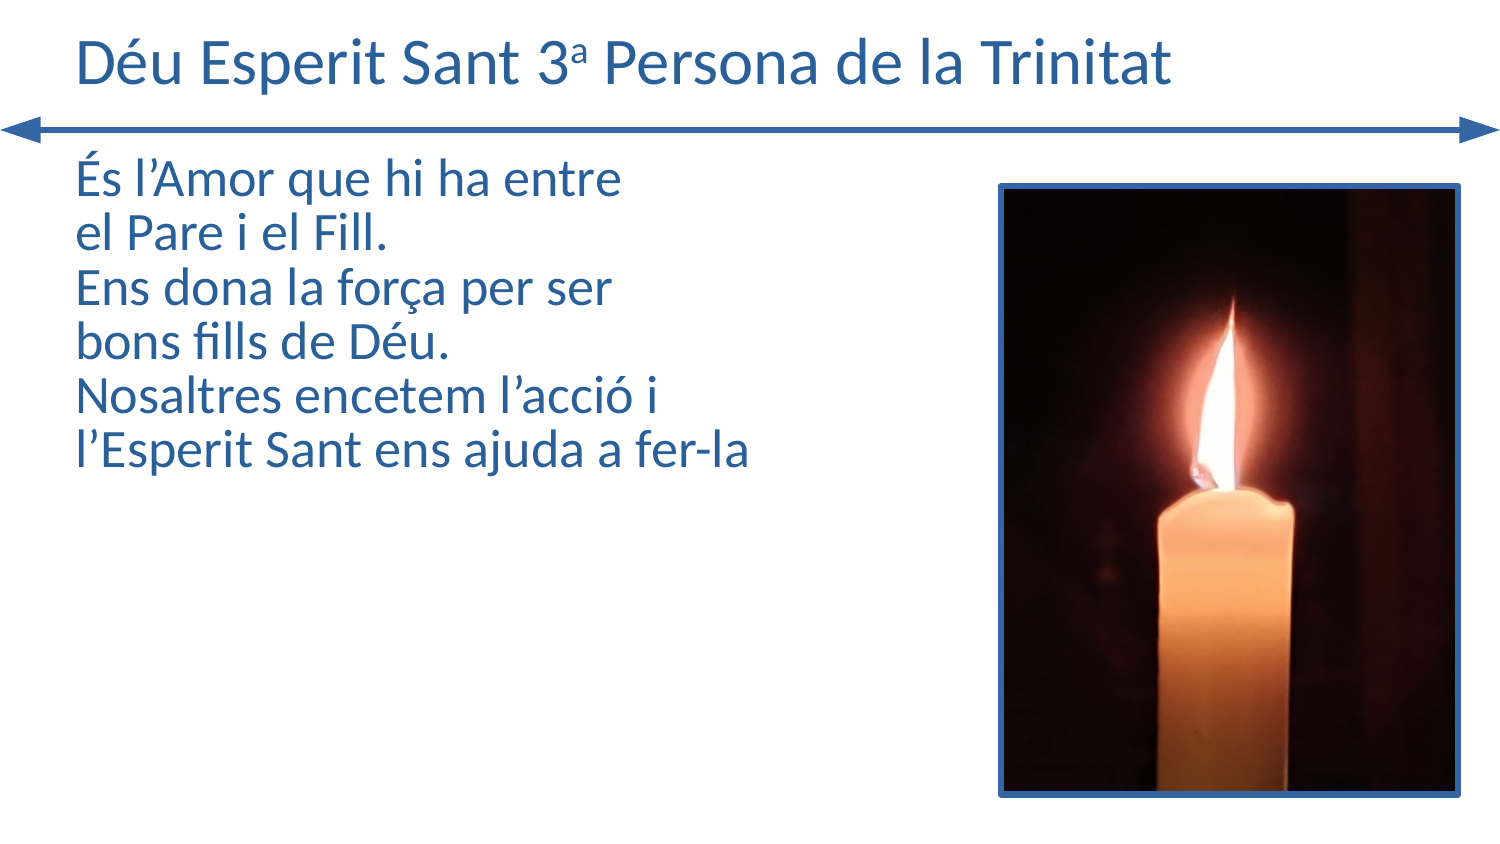

# Déu Esperit Sant 3a Persona de la Trinitat És l’Amor que hi ha entre el Pare i el Fill. Ens dona la força per ser bons fills de Déu. Nosaltres encetem l’acció i l’Esperit Sant ens ajuda a fer-la